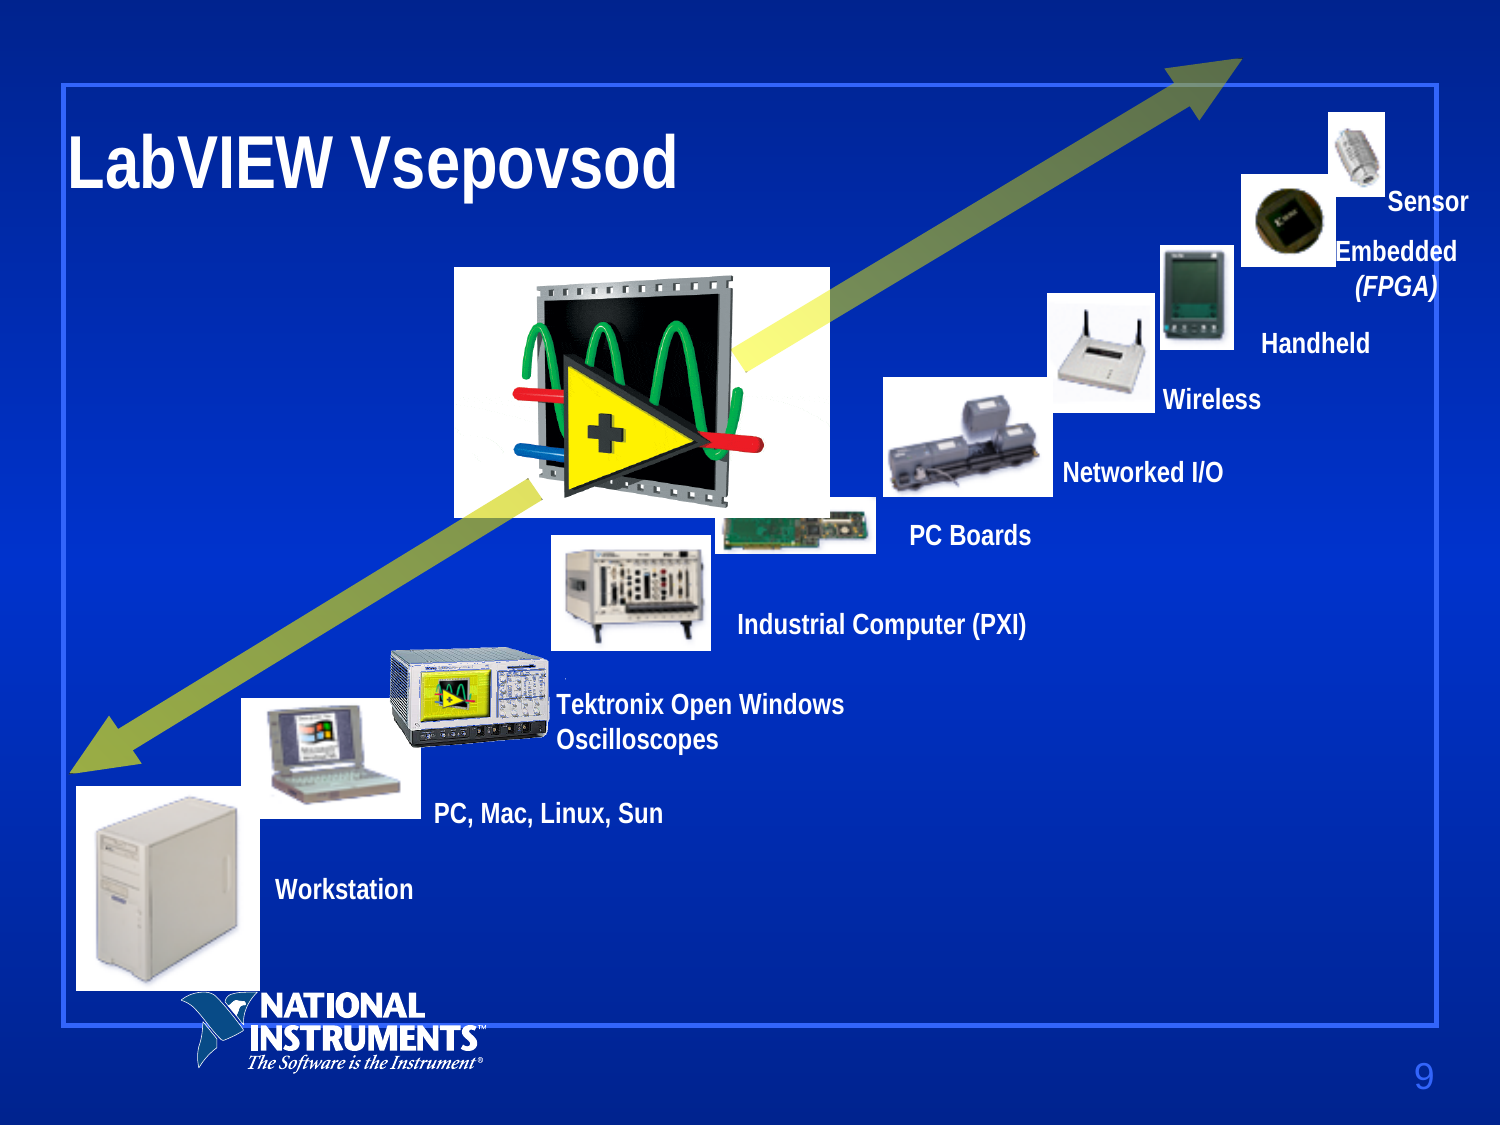

LabVIEW Vsepovsod
Sensor
Embedded
(FPGA)
Handheld
Wireless
Networked I/O
PC Boards
Industrial Computer (PXI)
Tektronix Open Windows Oscilloscopes
PC, Mac, Linux, Sun
Workstation